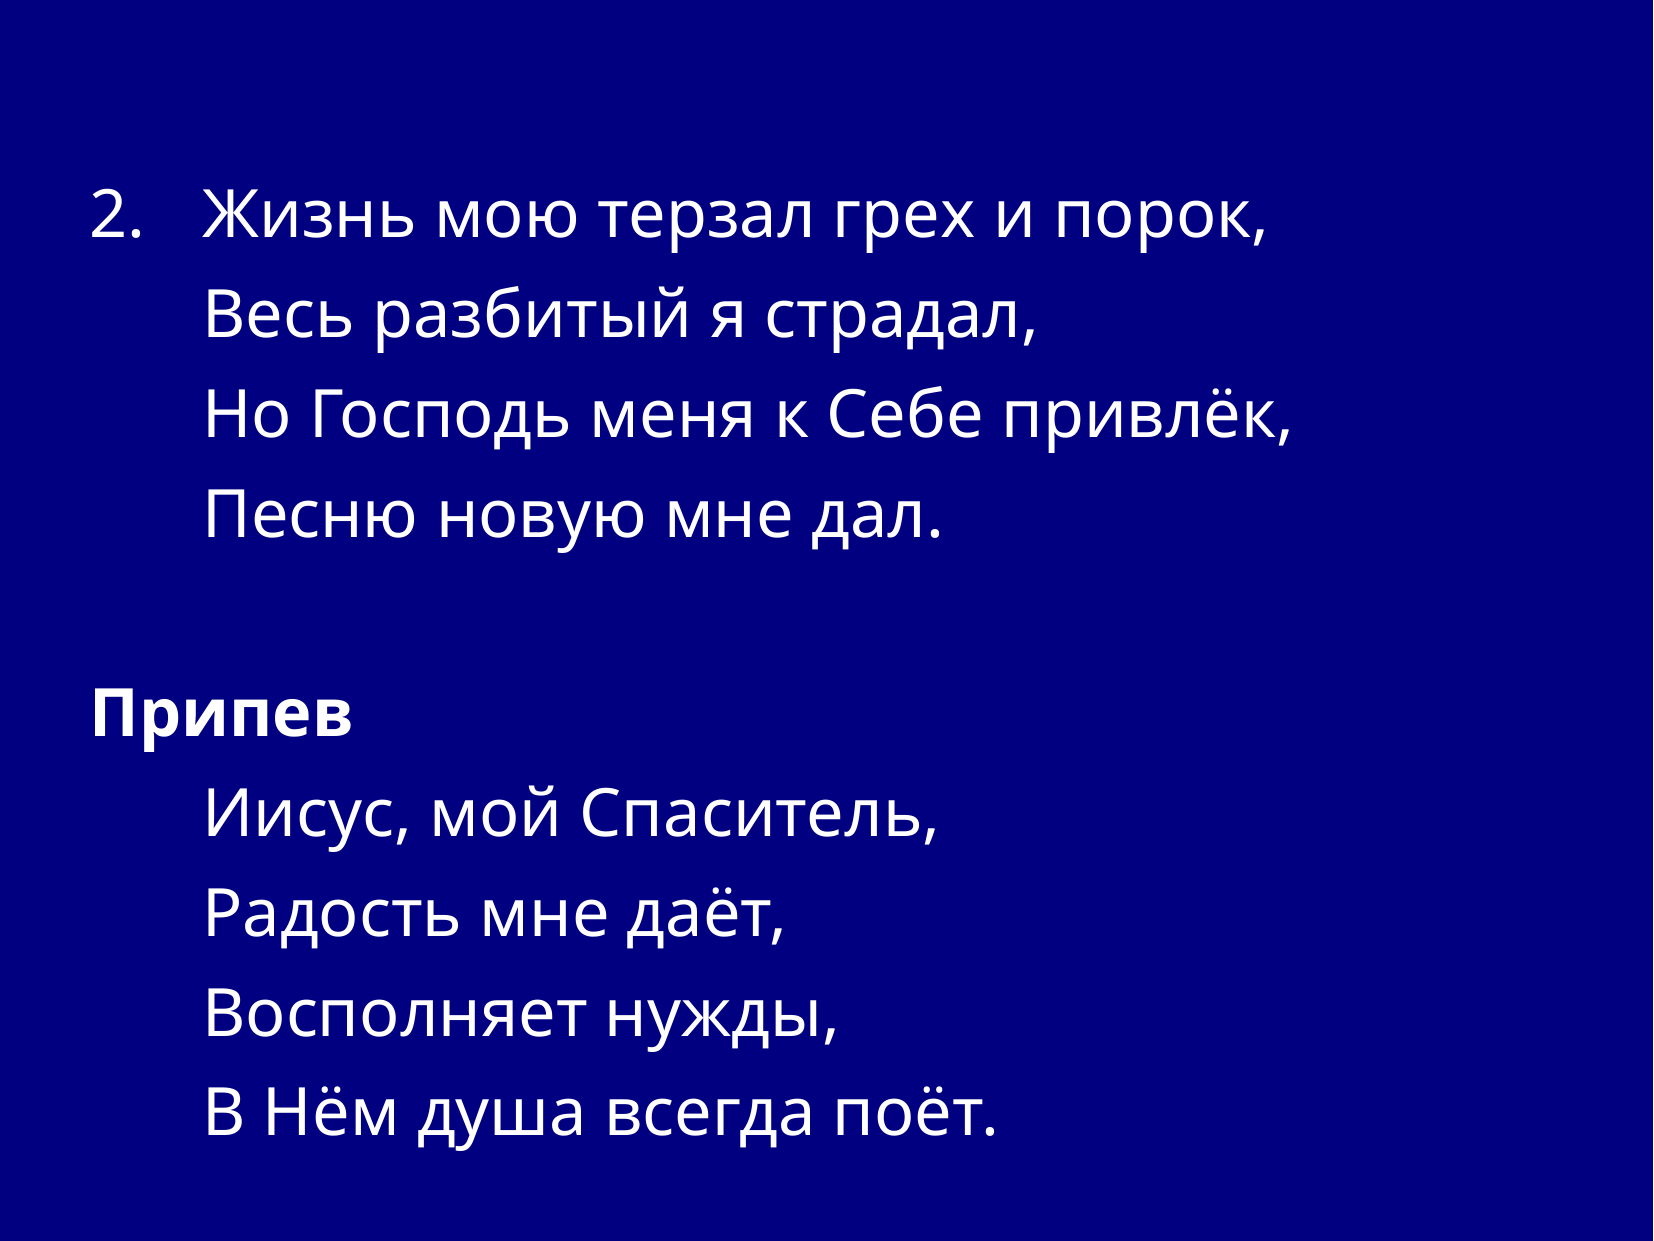

2.	Жизнь мою терзал грех и порок,
	Весь разбитый я страдал,
	Но Господь меня к Себе привлёк,
	Песню новую мне дал.
Припев
	Иисус, мой Спаситель,
	Радость мне даёт,
	Восполняет нужды,
	В Нём душа всегда поёт.